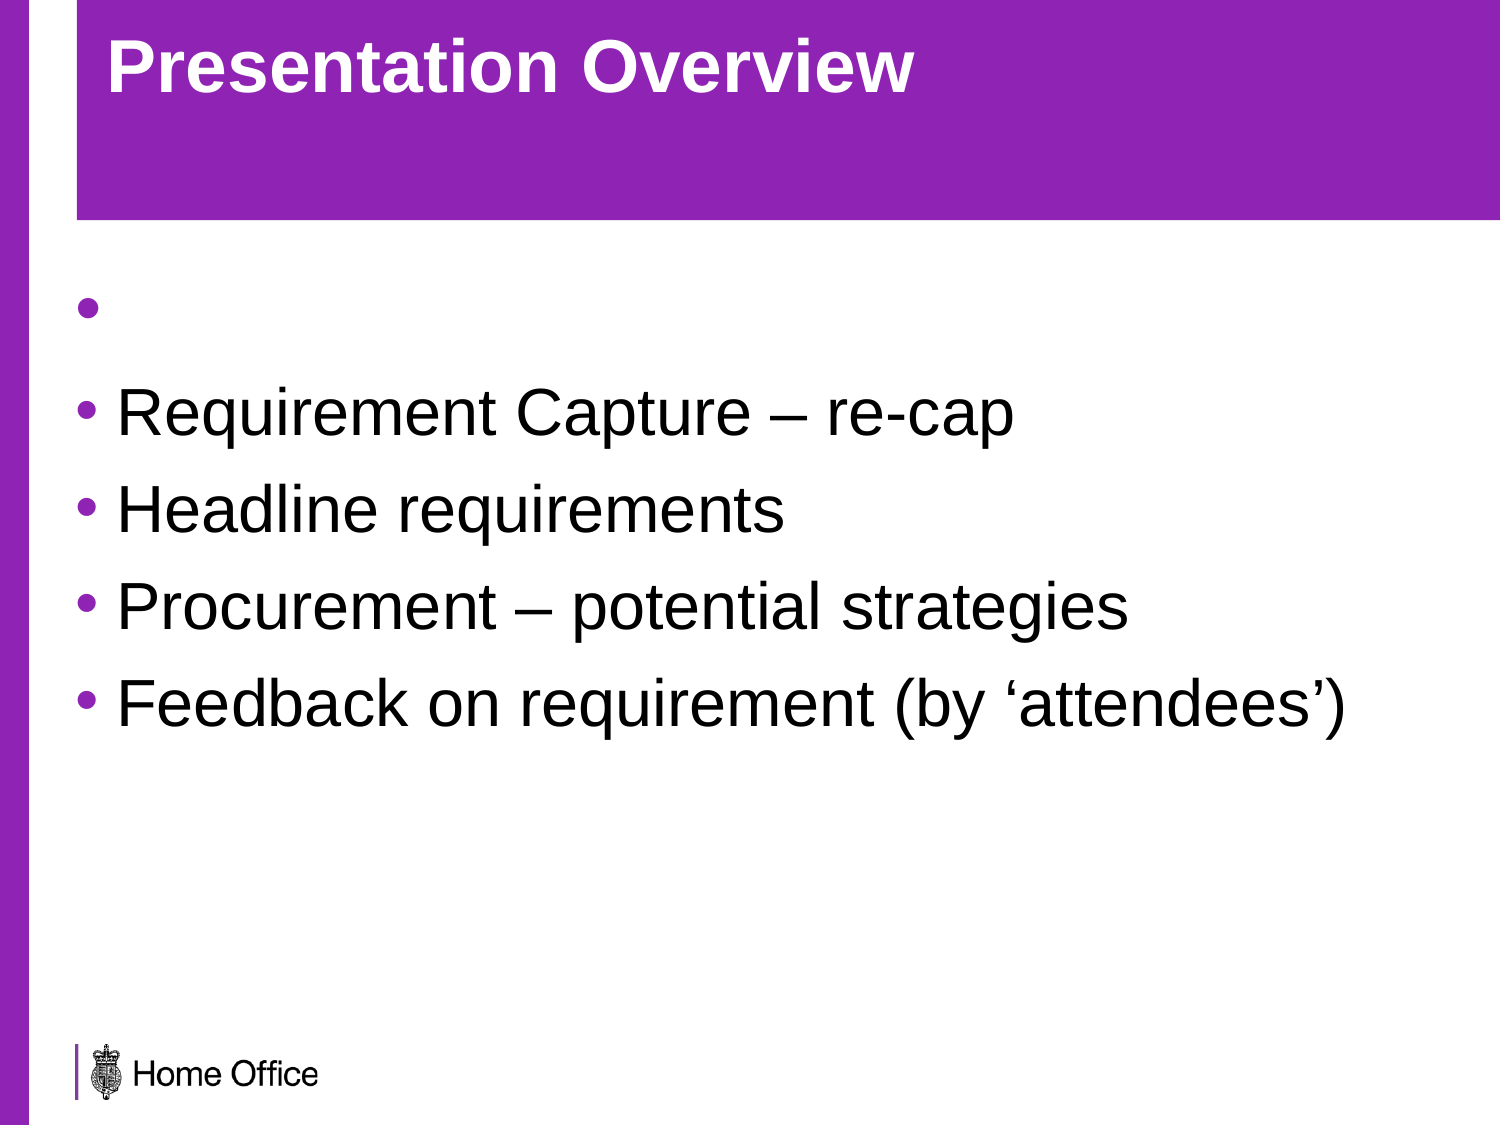

# Presentation Overview
Requirement Capture – re-cap
Headline requirements
Procurement – potential strategies
Feedback on requirement (by ‘attendees’)